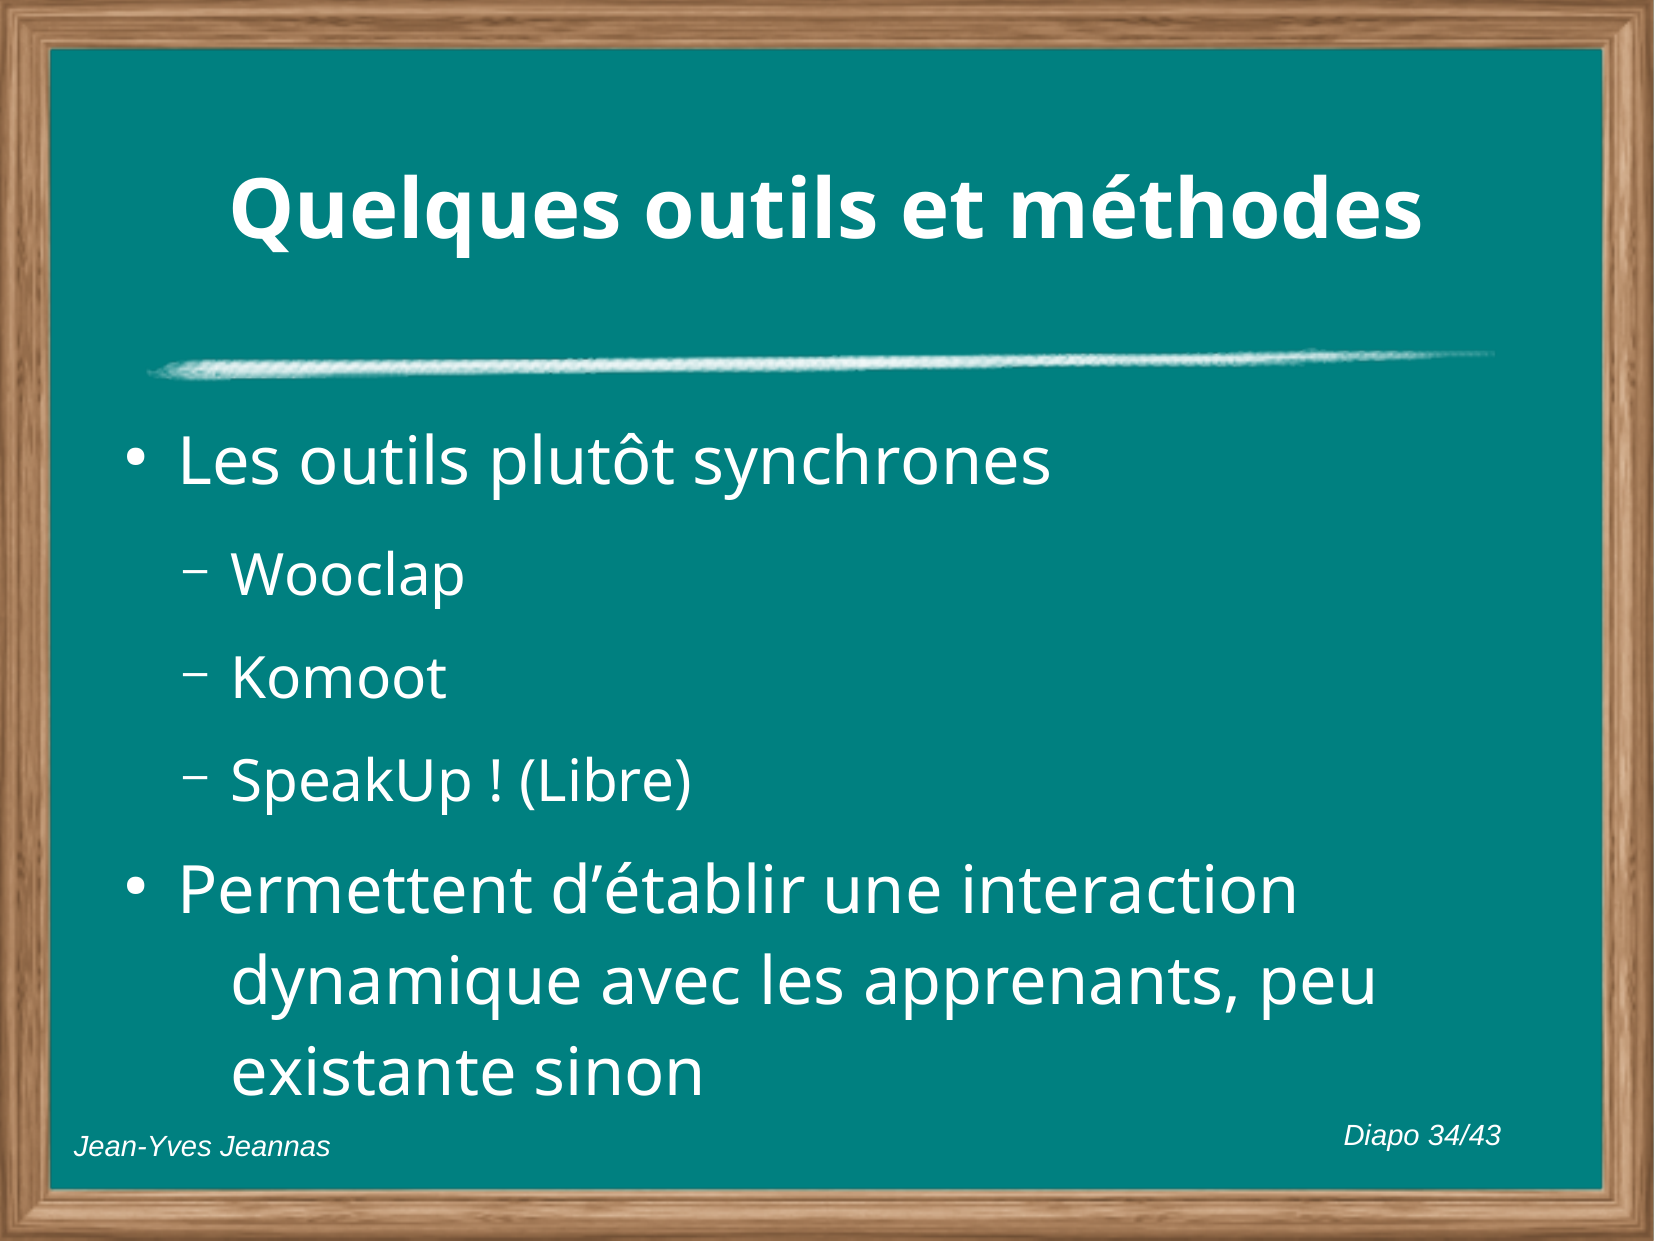

# Quelques outils et méthodes
Les outils plutôt synchrones
Wooclap
Komoot
SpeakUp ! (Libre)
Permettent d’établir une interaction dynamique avec les apprenants, peu existante sinon